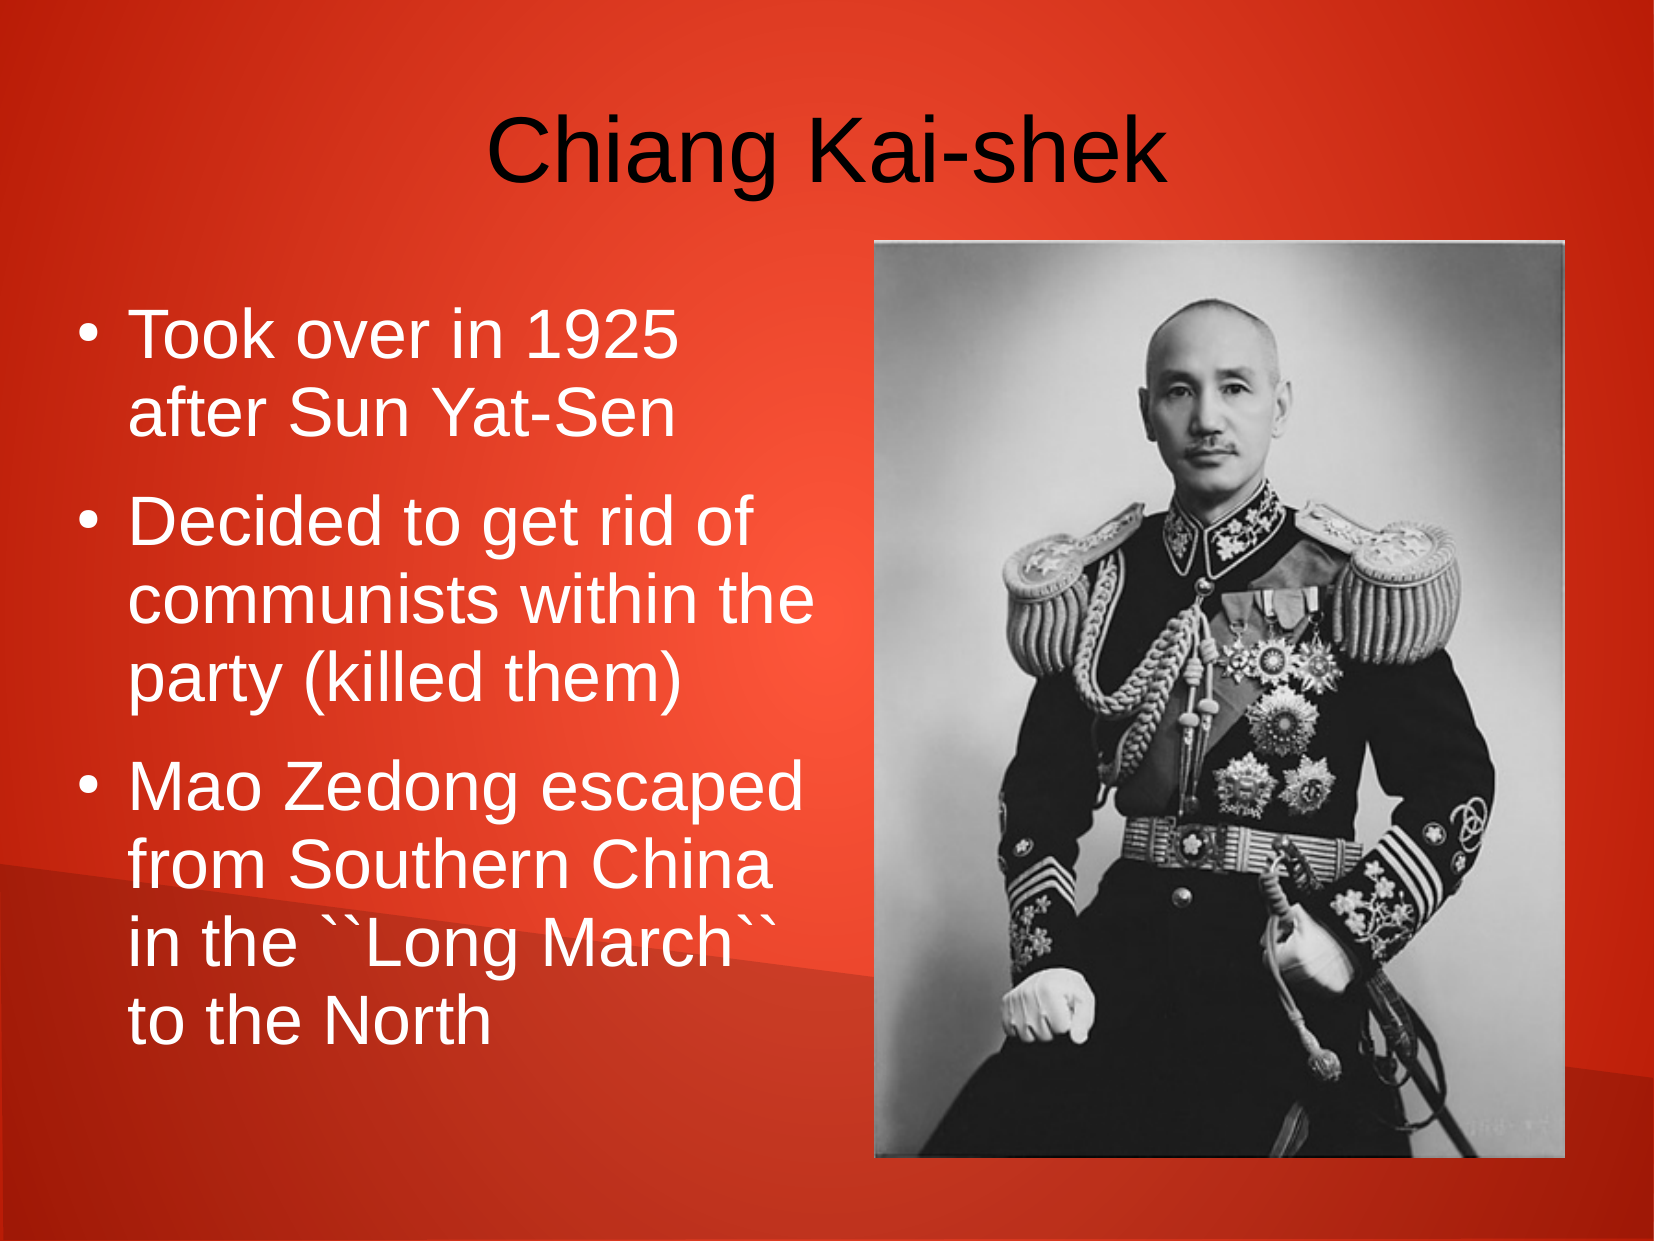

# Chiang Kai-shek
Took over in 1925 after Sun Yat-Sen
Decided to get rid of communists within the party (killed them)
Mao Zedong escaped from Southern China in the ``Long March`` to the North